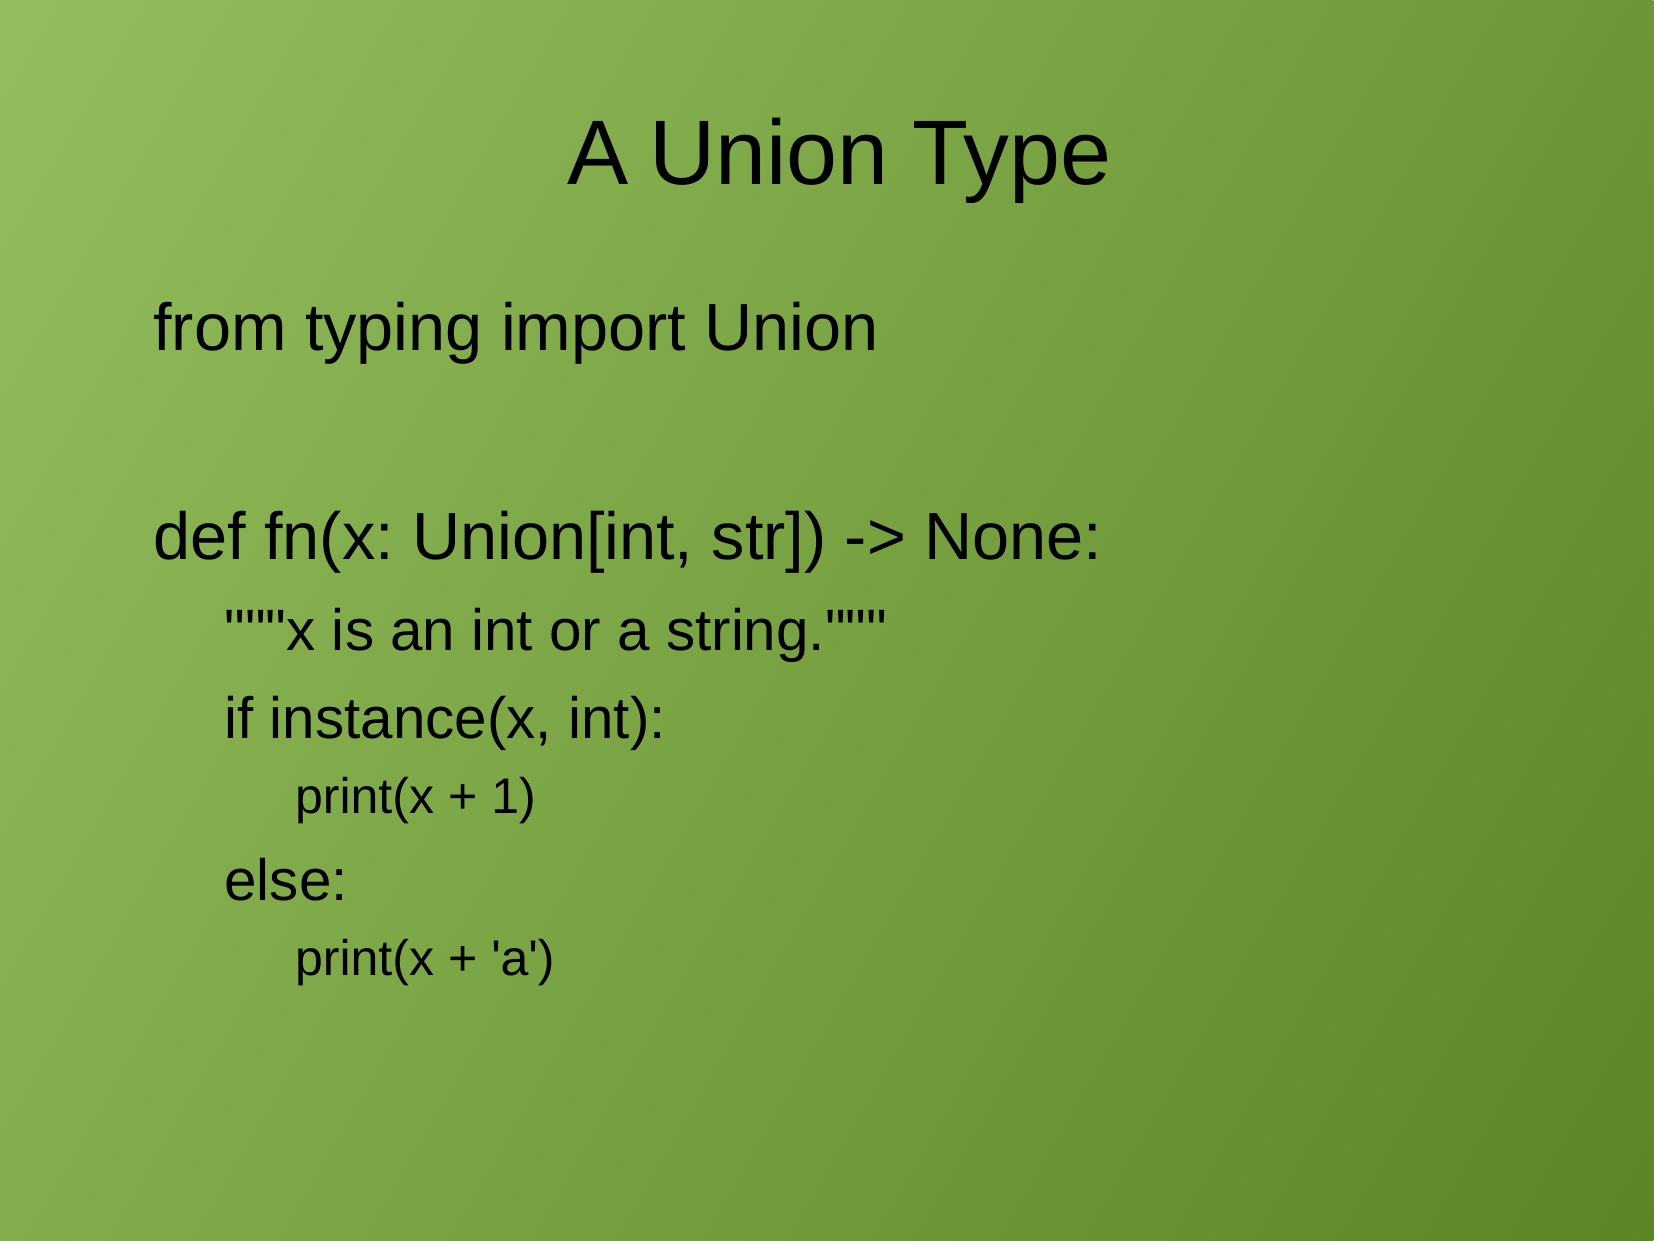

# A Union Type
from typing import Union
def fn(x: Union[int, str]) -> None:
"""x is an int or a string."""
if instance(x, int):
print(x + 1)
else:
print(x + 'a')